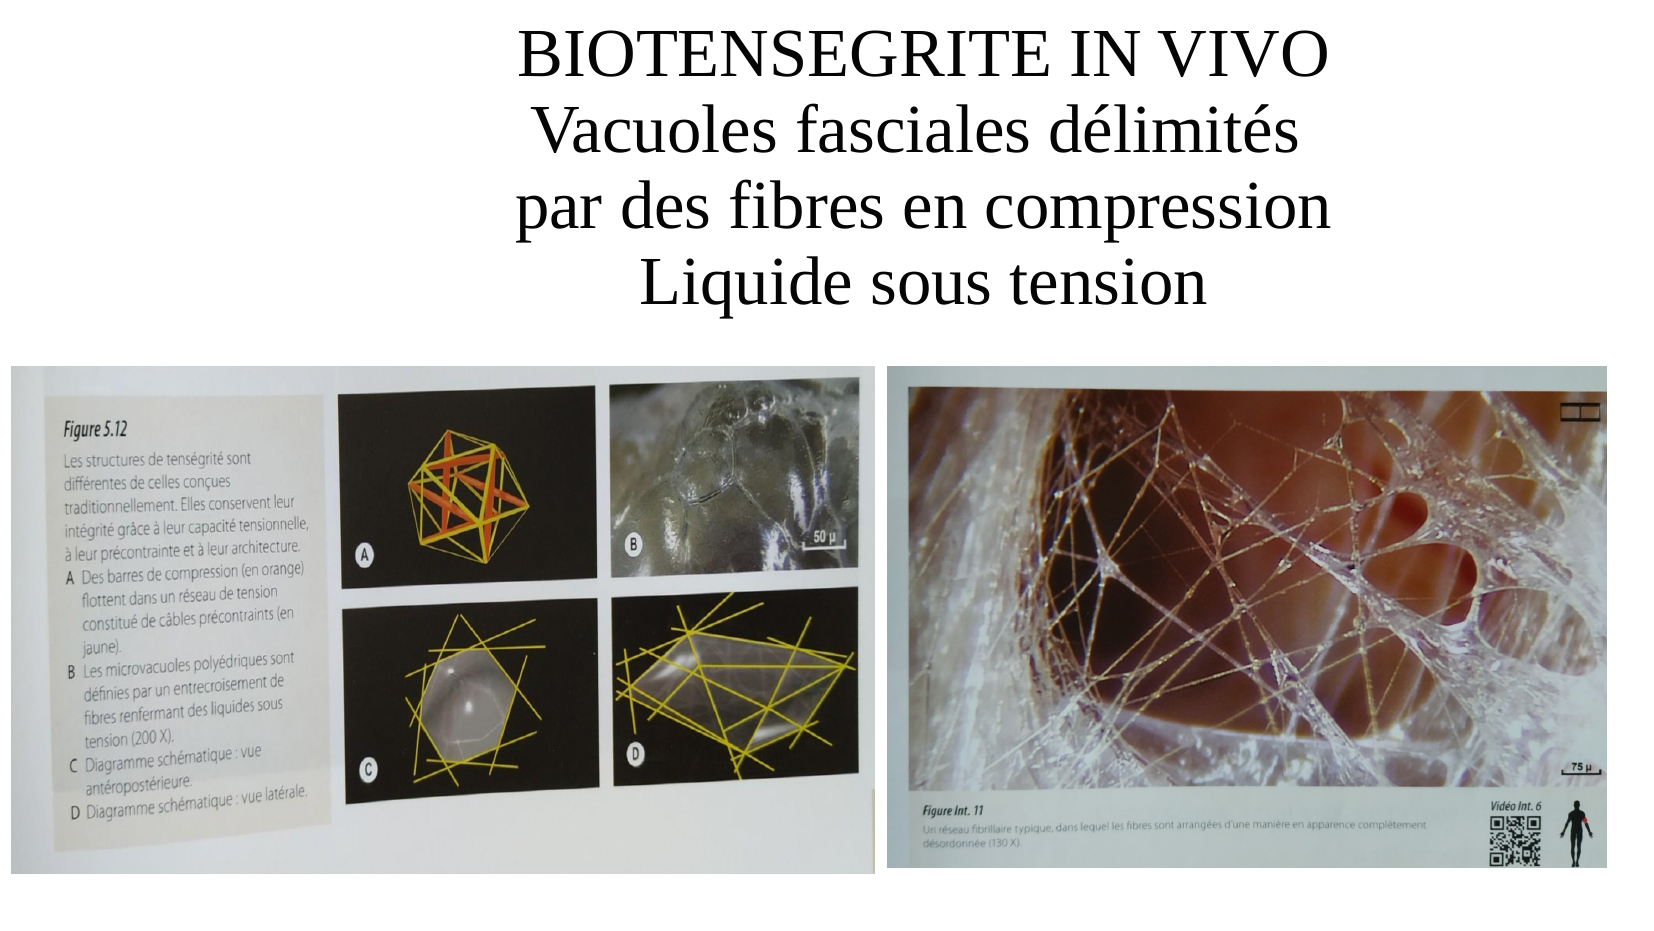

# BIOTENSEGRITE IN VIVO Vacuoles fasciales délimités par des fibres en compression Liquide sous tension
Le tissu conjonctif, par Nicolas Truffart, Ecole Française d'Ashtanga Yoga
18